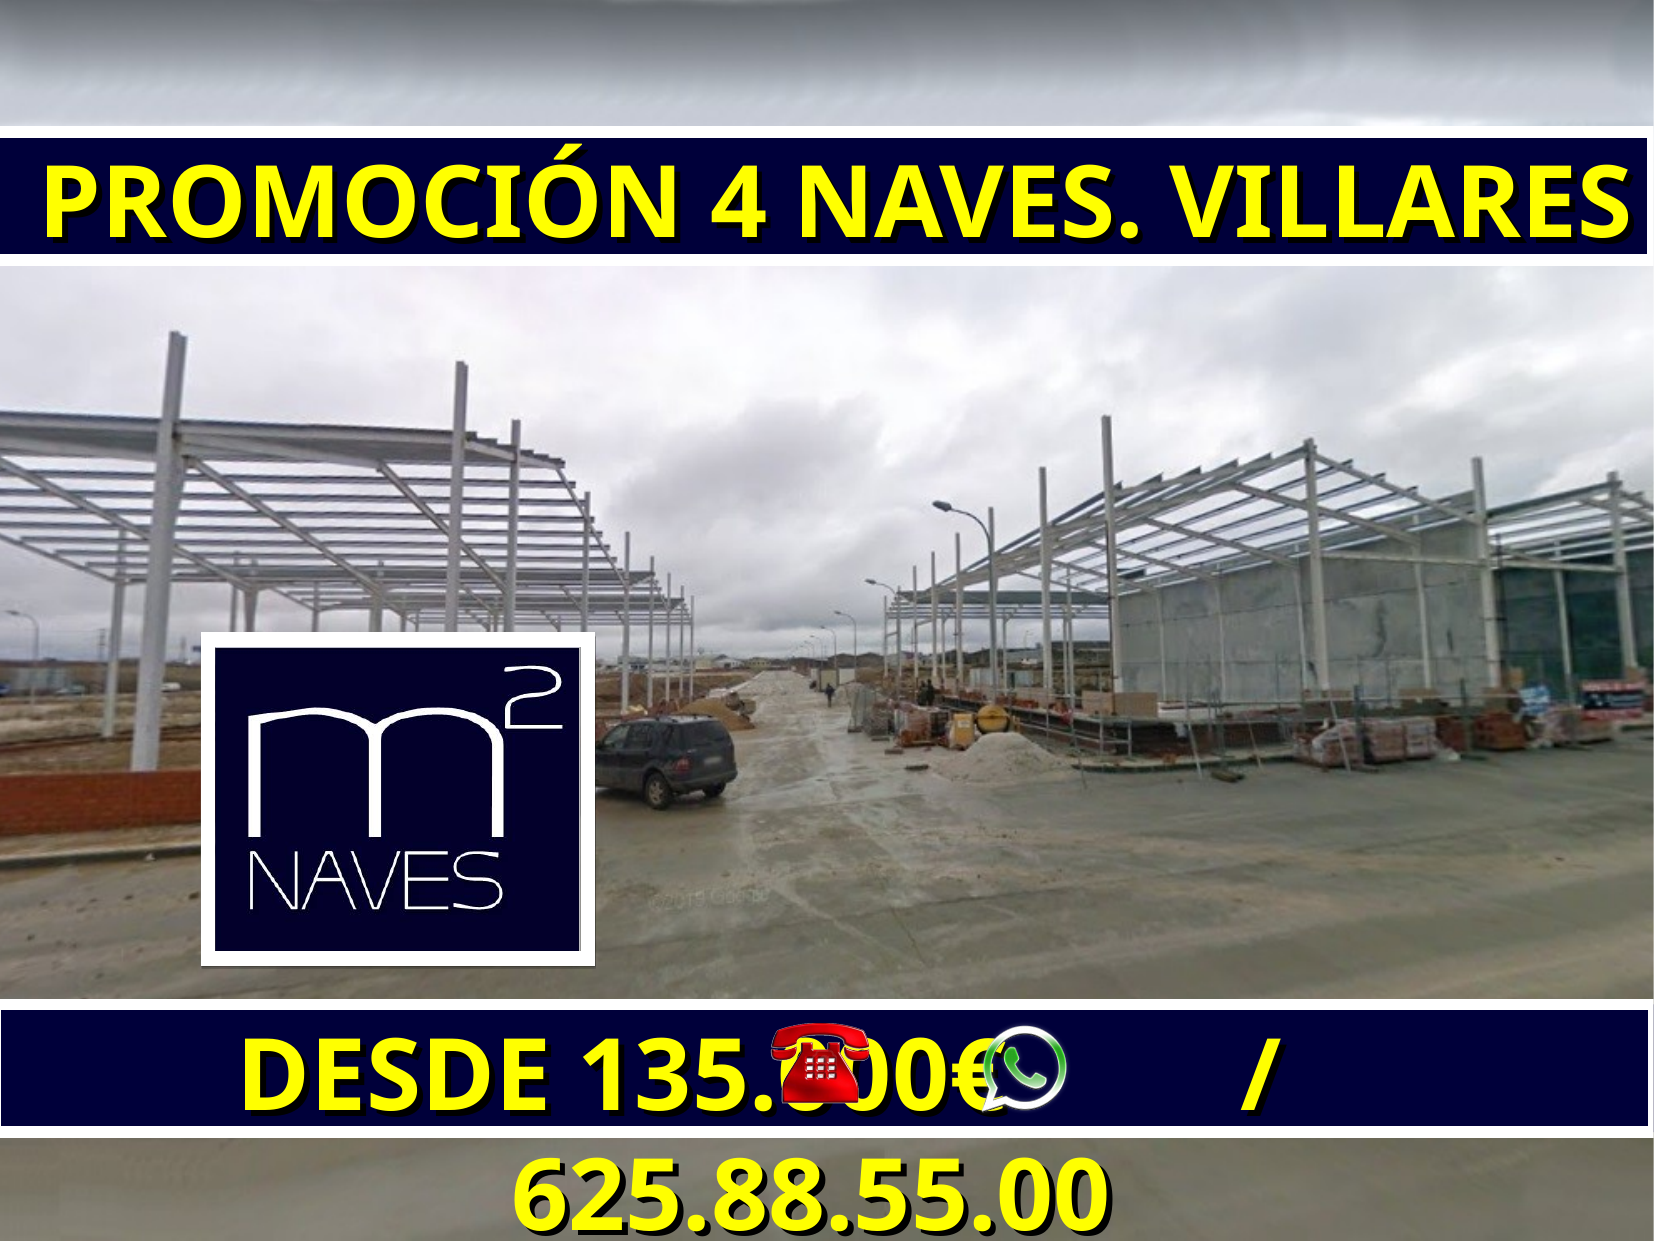

# PROMOCIÓN 4 NAVES. VILLARES
 DESDE 135.000€ / 625.88.55.00